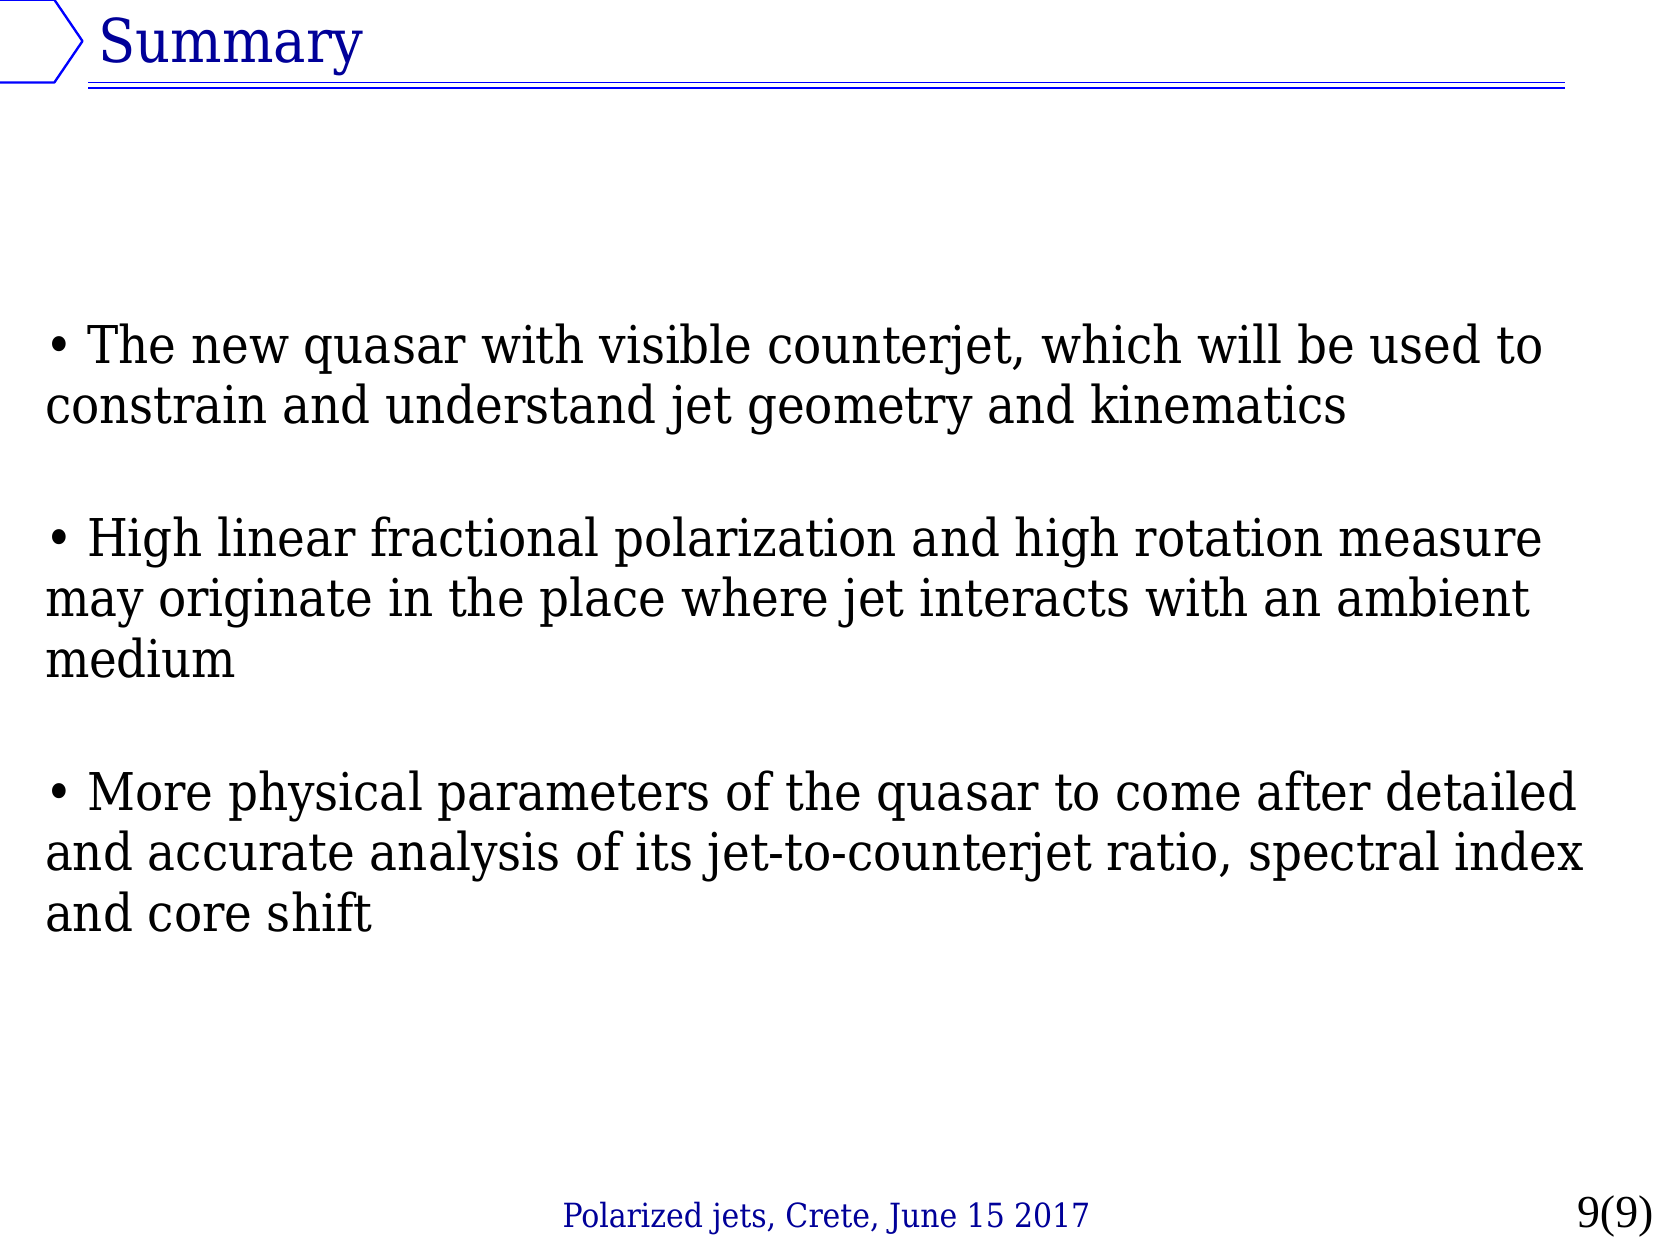

Summary
• The new quasar with visible counterjet, which will be used to constrain and understand jet geometry and kinematics
• High linear fractional polarization and high rotation measure may originate in the place where jet interacts with an ambient medium
• More physical parameters of the quasar to come after detailed and accurate analysis of its jet-to-counterjet ratio, spectral index and core shift
# 9(9)
Polarized jets, Crete, June 15 2017